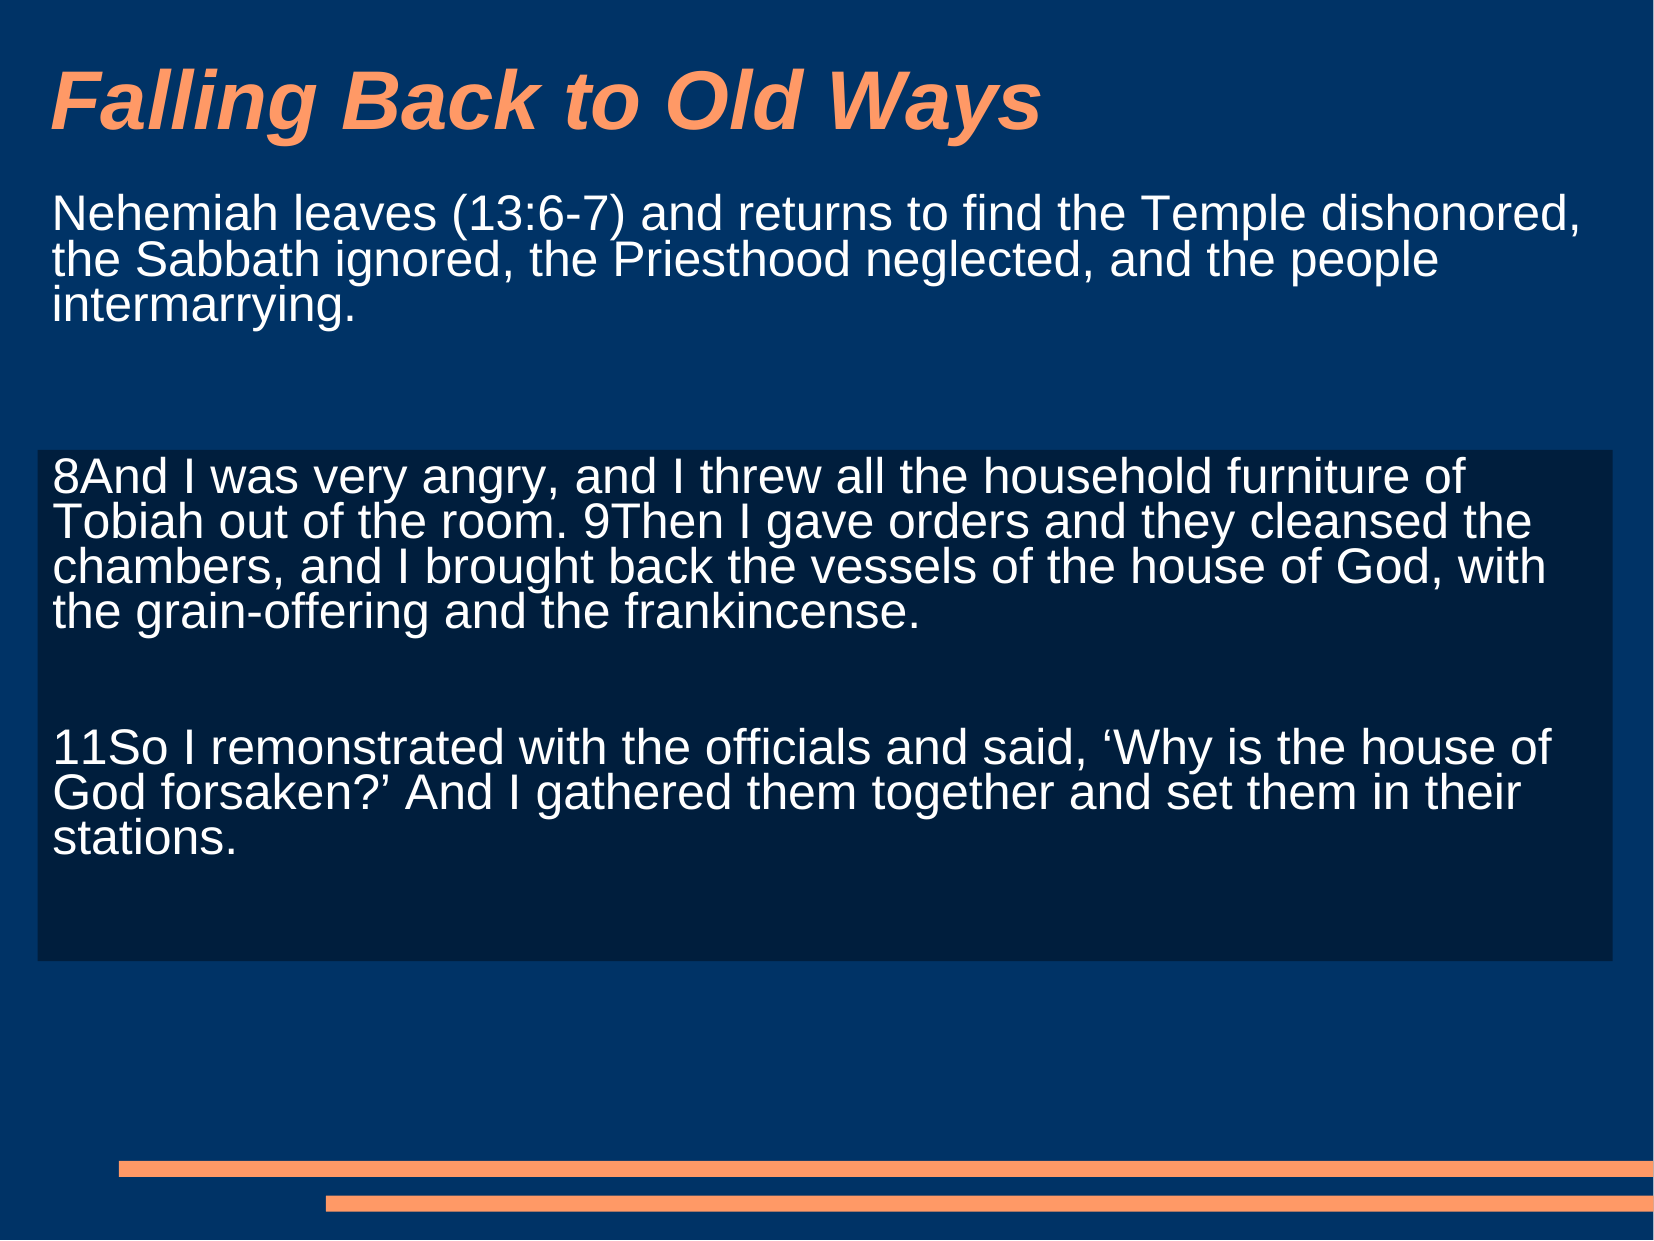

# Falling Back to Old Ways
Nehemiah leaves (13:6-7) and returns to find the Temple dishonored, the Sabbath ignored, the Priesthood neglected, and the people intermarrying.
8And I was very angry, and I threw all the household furniture of Tobiah out of the room. 9Then I gave orders and they cleansed the chambers, and I brought back the vessels of the house of God, with the grain-offering and the frankincense.
11So I remonstrated with the officials and said, ‘Why is the house of God forsaken?’ And I gathered them together and set them in their stations.